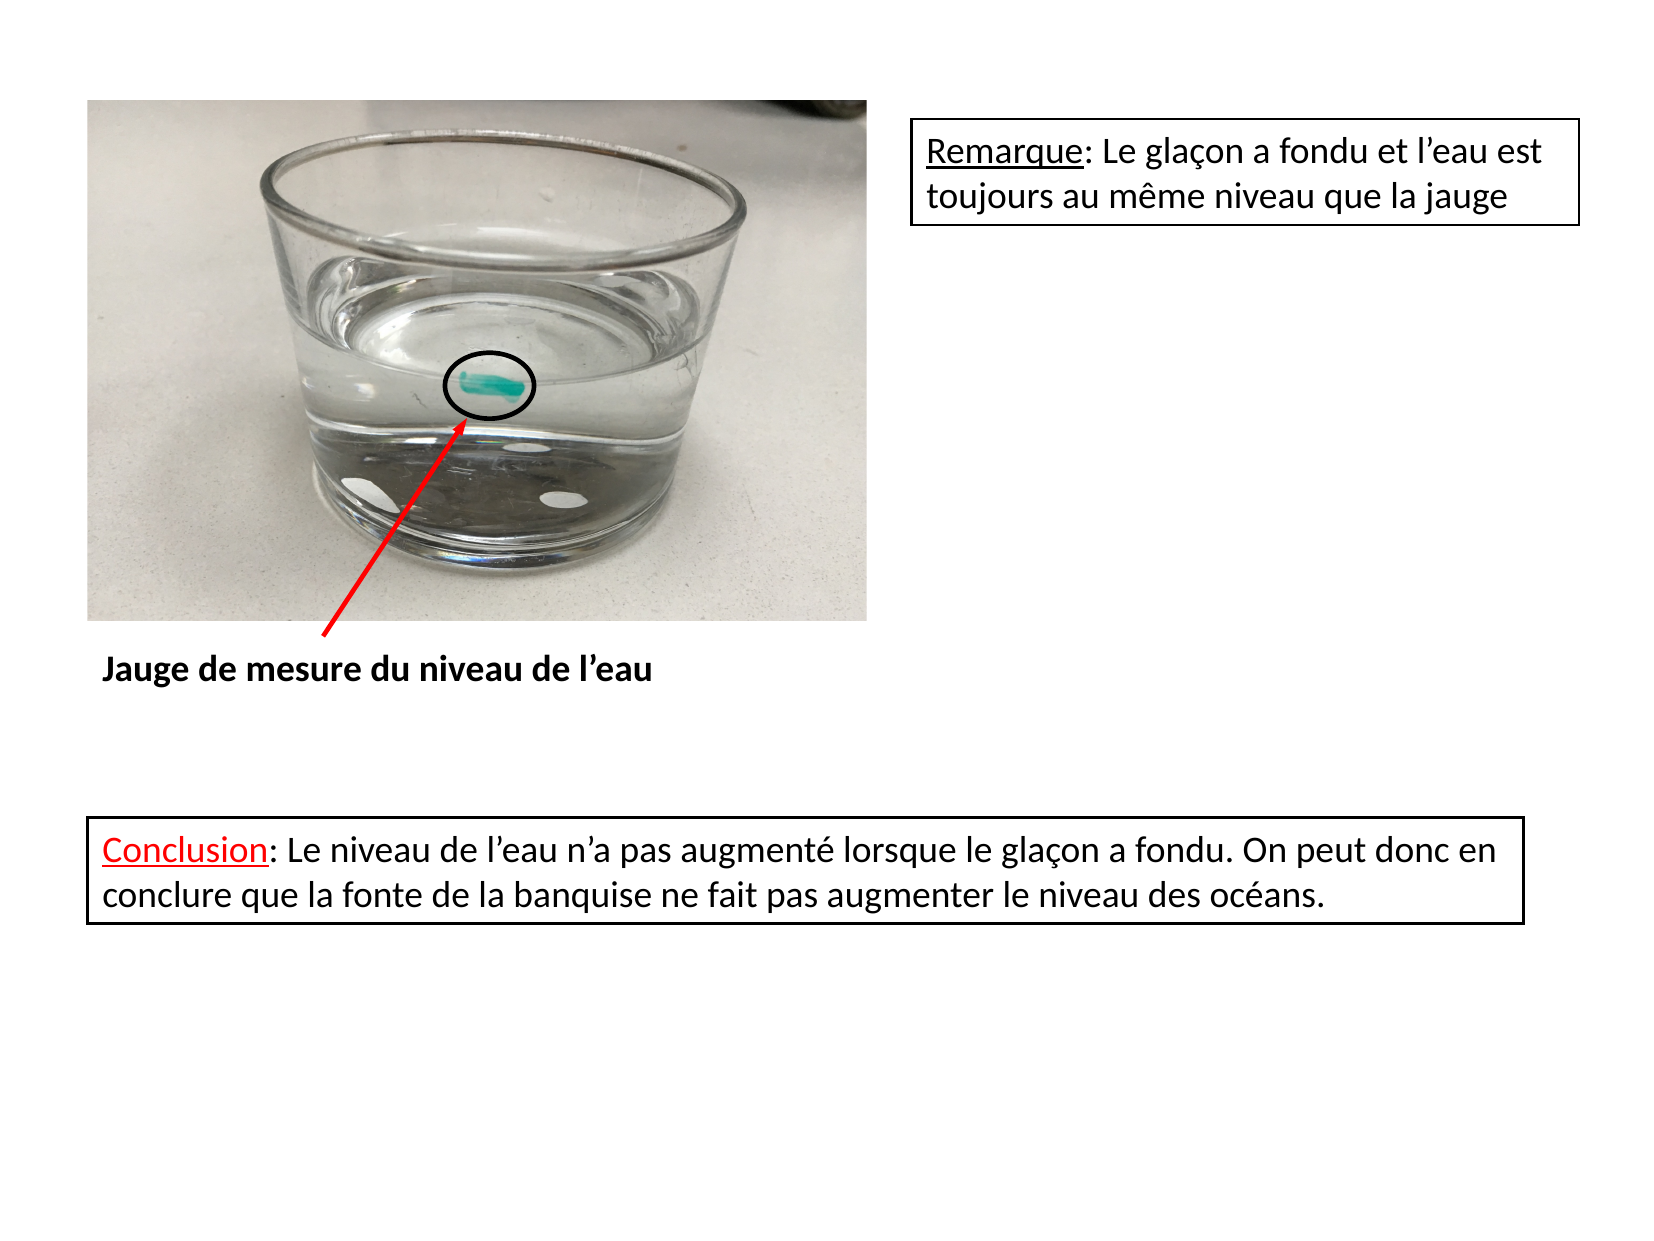

Remarque: Le glaçon a fondu et l’eau est toujours au même niveau que la jauge
Jauge de mesure du niveau de l’eau
Conclusion: Le niveau de l’eau n’a pas augmenté lorsque le glaçon a fondu. On peut donc en conclure que la fonte de la banquise ne fait pas augmenter le niveau des océans.